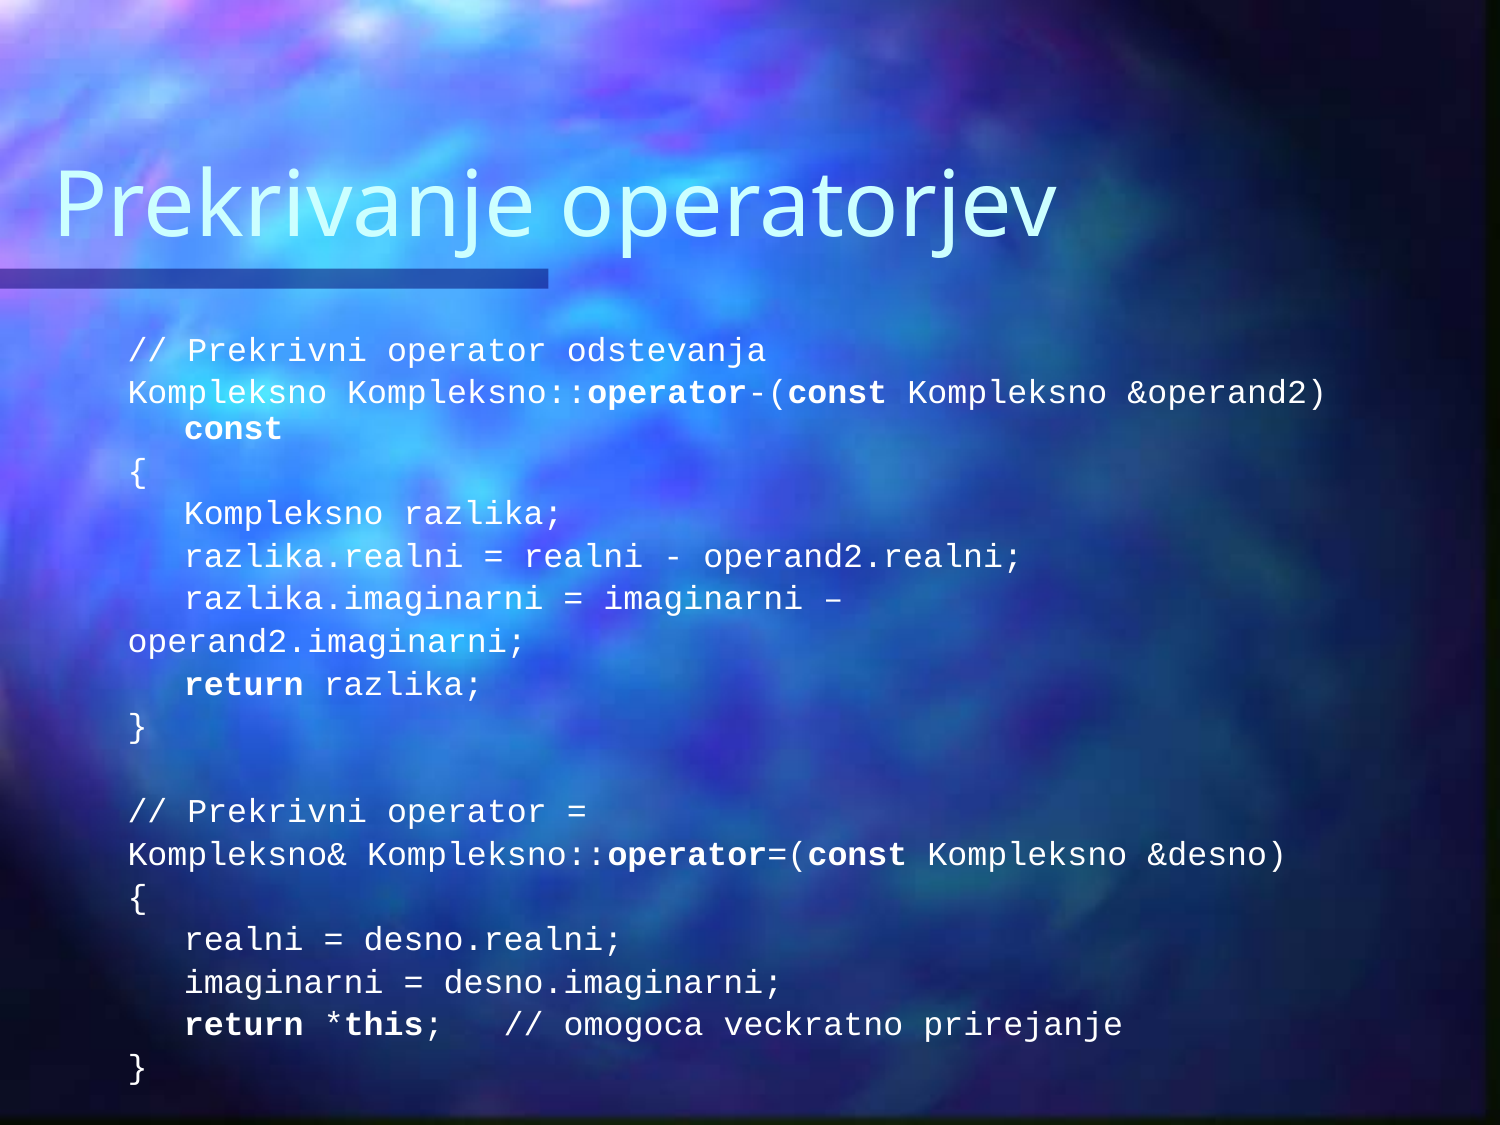

# Prekrivanje operatorjev
// Prekrivni operator odstevanja
Kompleksno Kompleksno::operator-(const Kompleksno &operand2) const
{
	Kompleksno razlika;
	razlika.realni = realni - operand2.realni;
	razlika.imaginarni = imaginarni –
operand2.imaginarni;
	return razlika;
}
// Prekrivni operator =
Kompleksno& Kompleksno::operator=(const Kompleksno &desno)
{
	realni = desno.realni;
	imaginarni = desno.imaginarni;
	return *this; // omogoca veckratno prirejanje
}